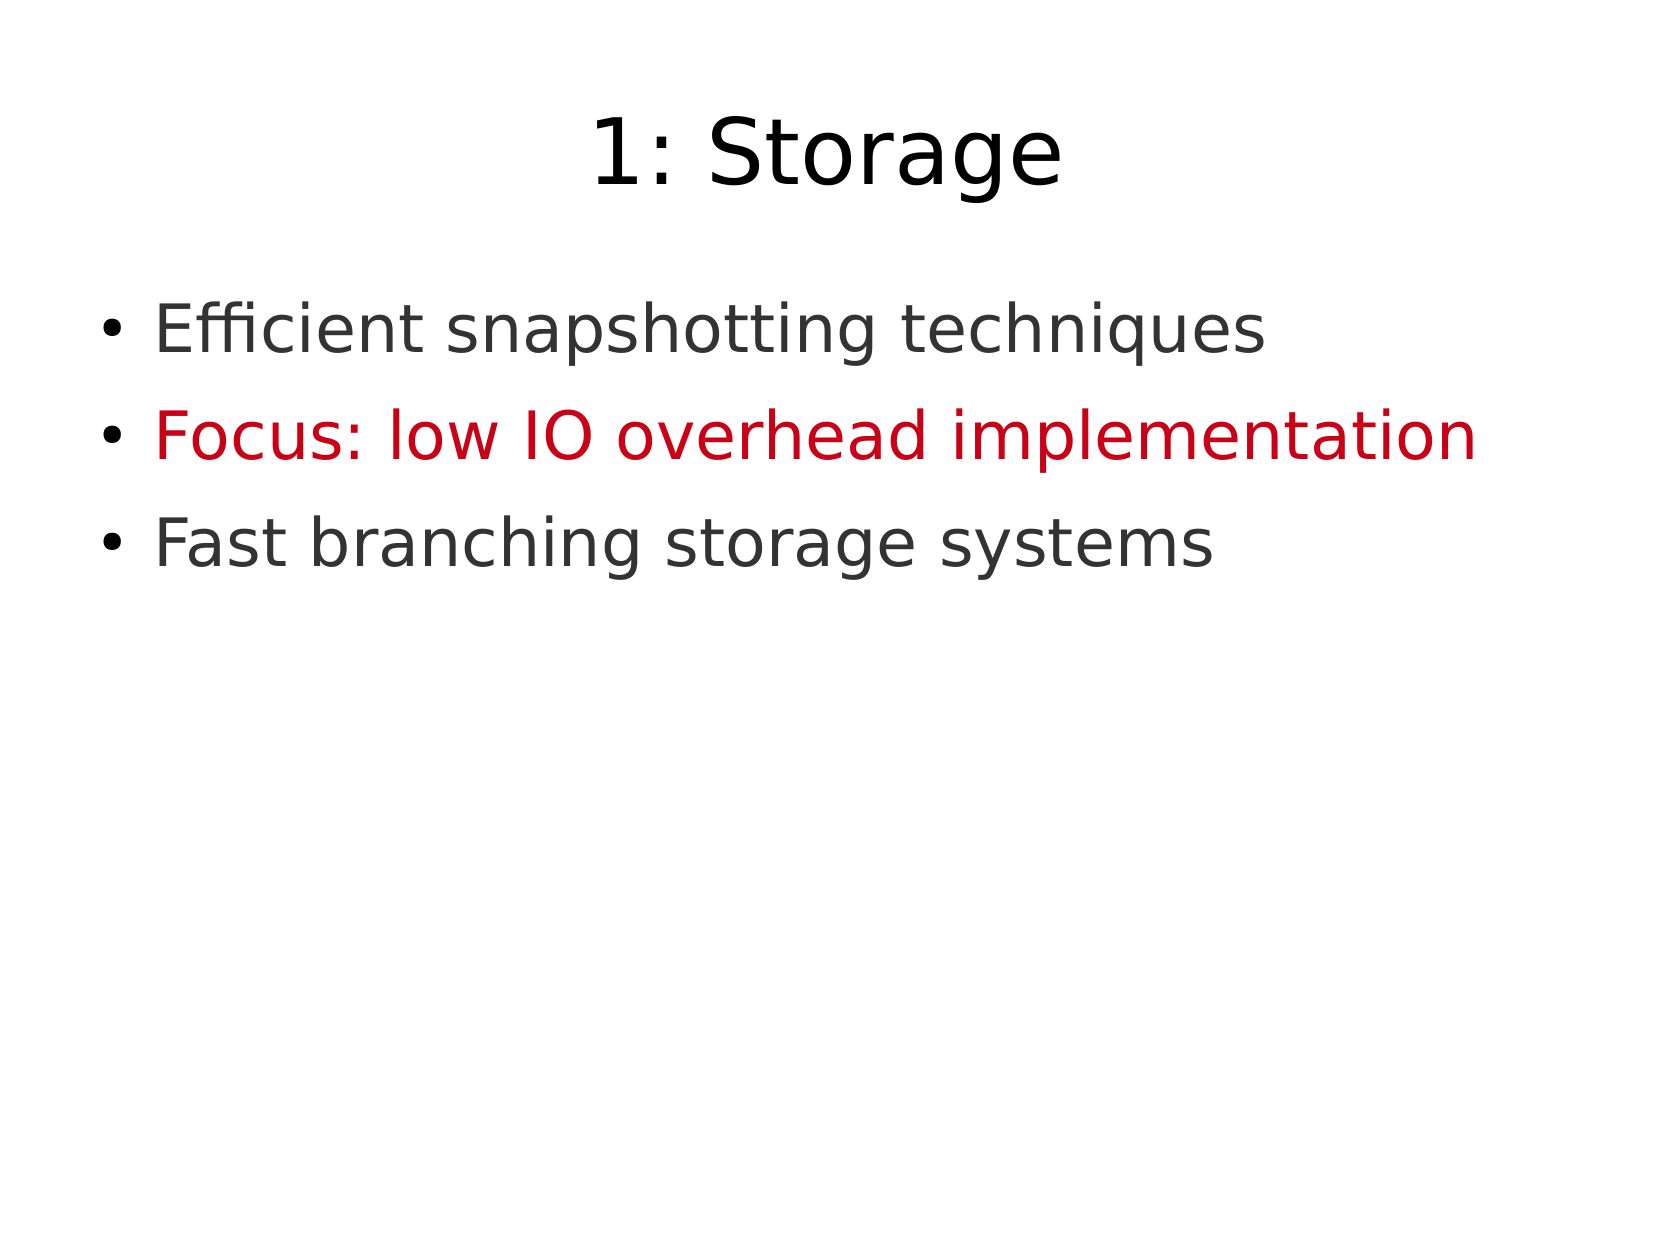

# 1: Storage
Efficient snapshotting techniques
Focus: low IO overhead implementation
Fast branching storage systems